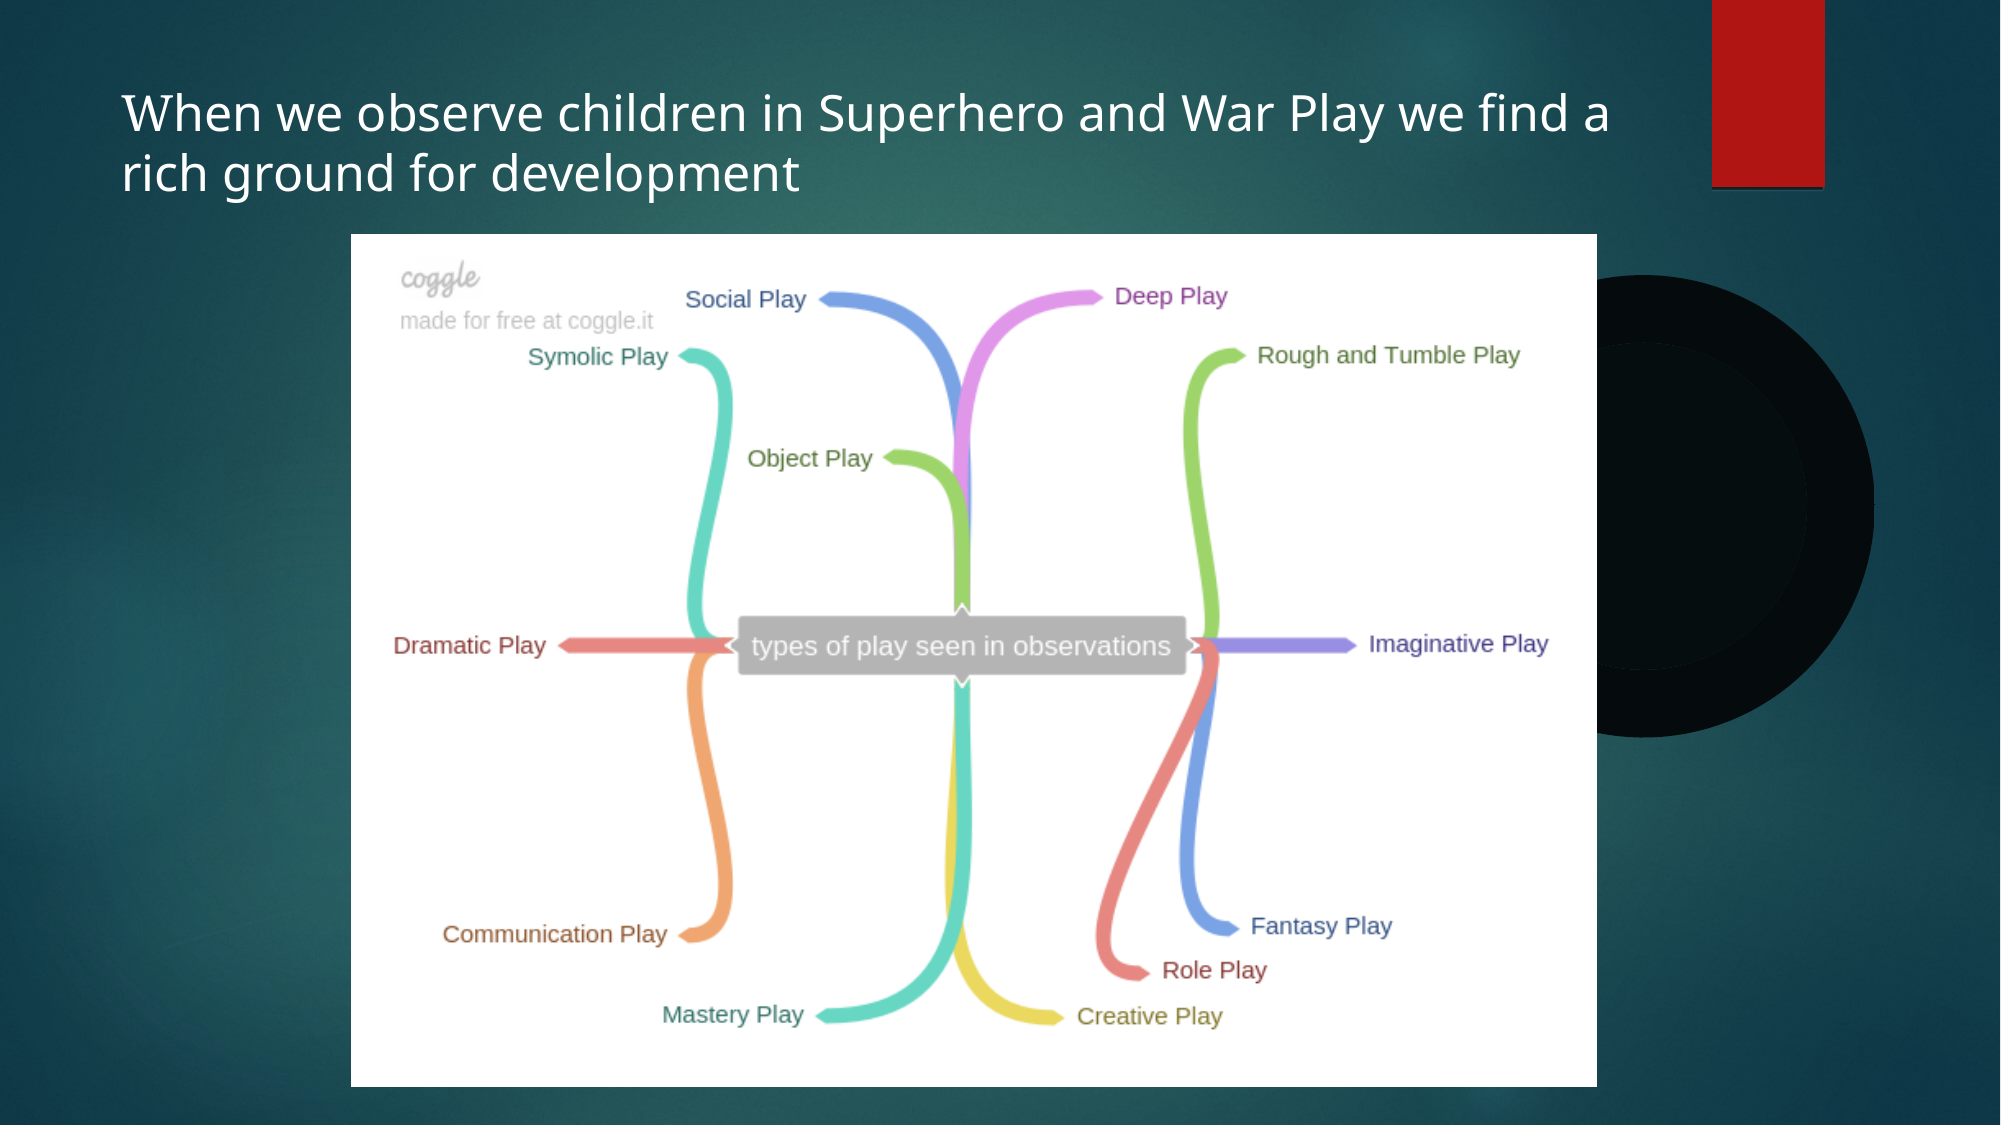

# When we observe children in Superhero and War Play we find a rich ground for development